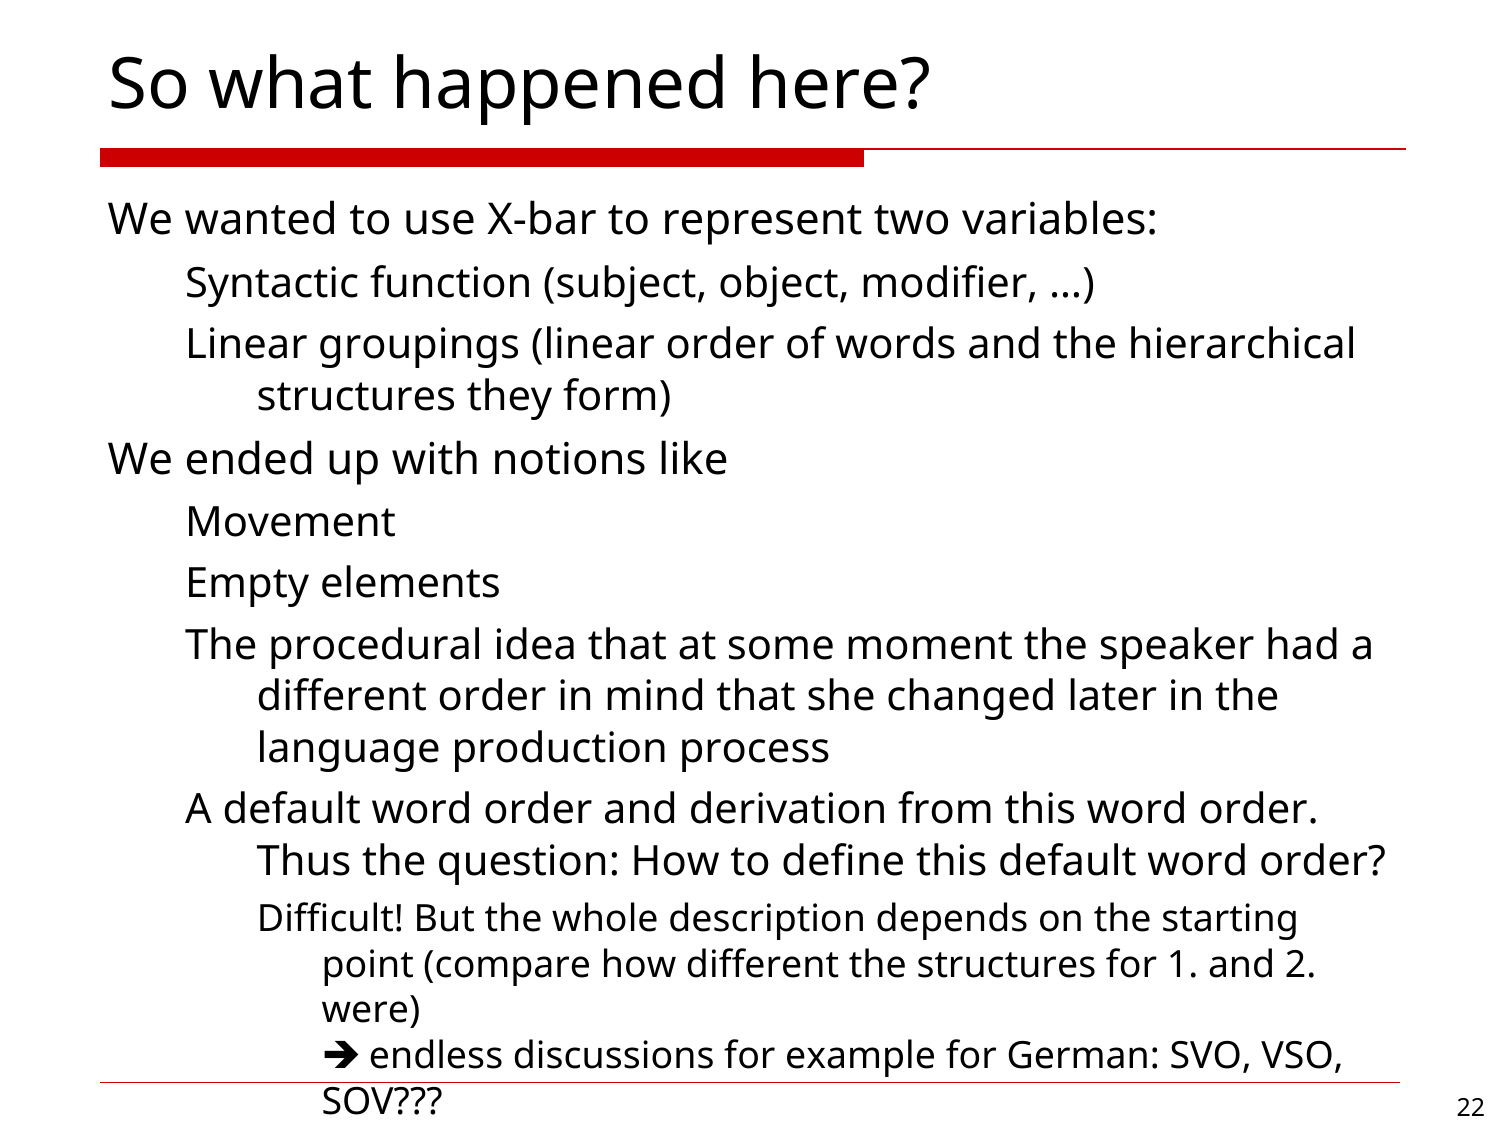

# So what happened here?
We wanted to use X-bar to represent two variables:
Syntactic function (subject, object, modifier, …)
Linear groupings (linear order of words and the hierarchical structures they form)
We ended up with notions like
Movement
Empty elements
The procedural idea that at some moment the speaker had a different order in mind that she changed later in the language production process
A default word order and derivation from this word order. Thus the question: How to define this default word order?
Difficult! But the whole description depends on the starting point (compare how different the structures for 1. and 2. were)
 endless discussions for example for German: SVO, VSO, SOV???
Scrambling
Non configurational languages
22